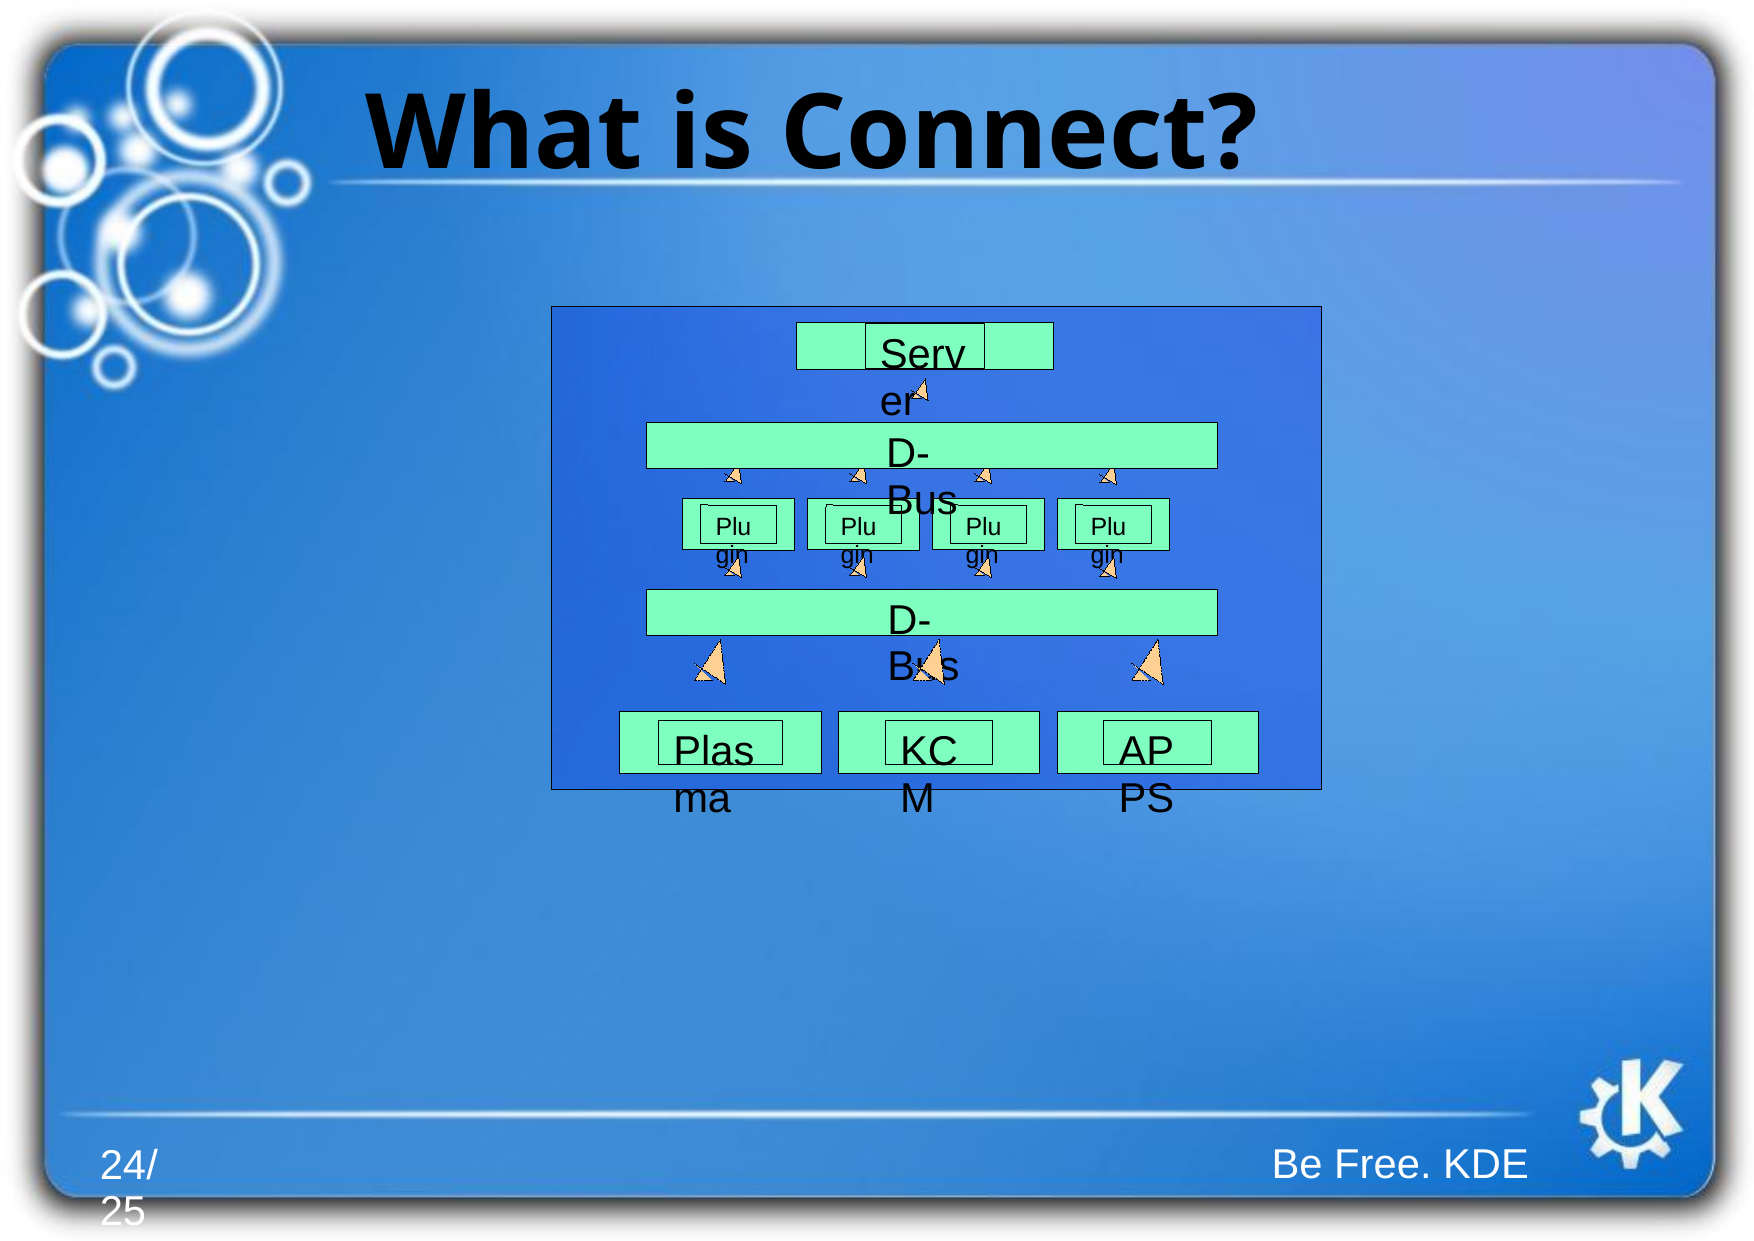

What is Connect?
Server
D-Bus
Plugin
Plugin
Plugin
Plugin
D-Bus
Plasma
KCM
APPS